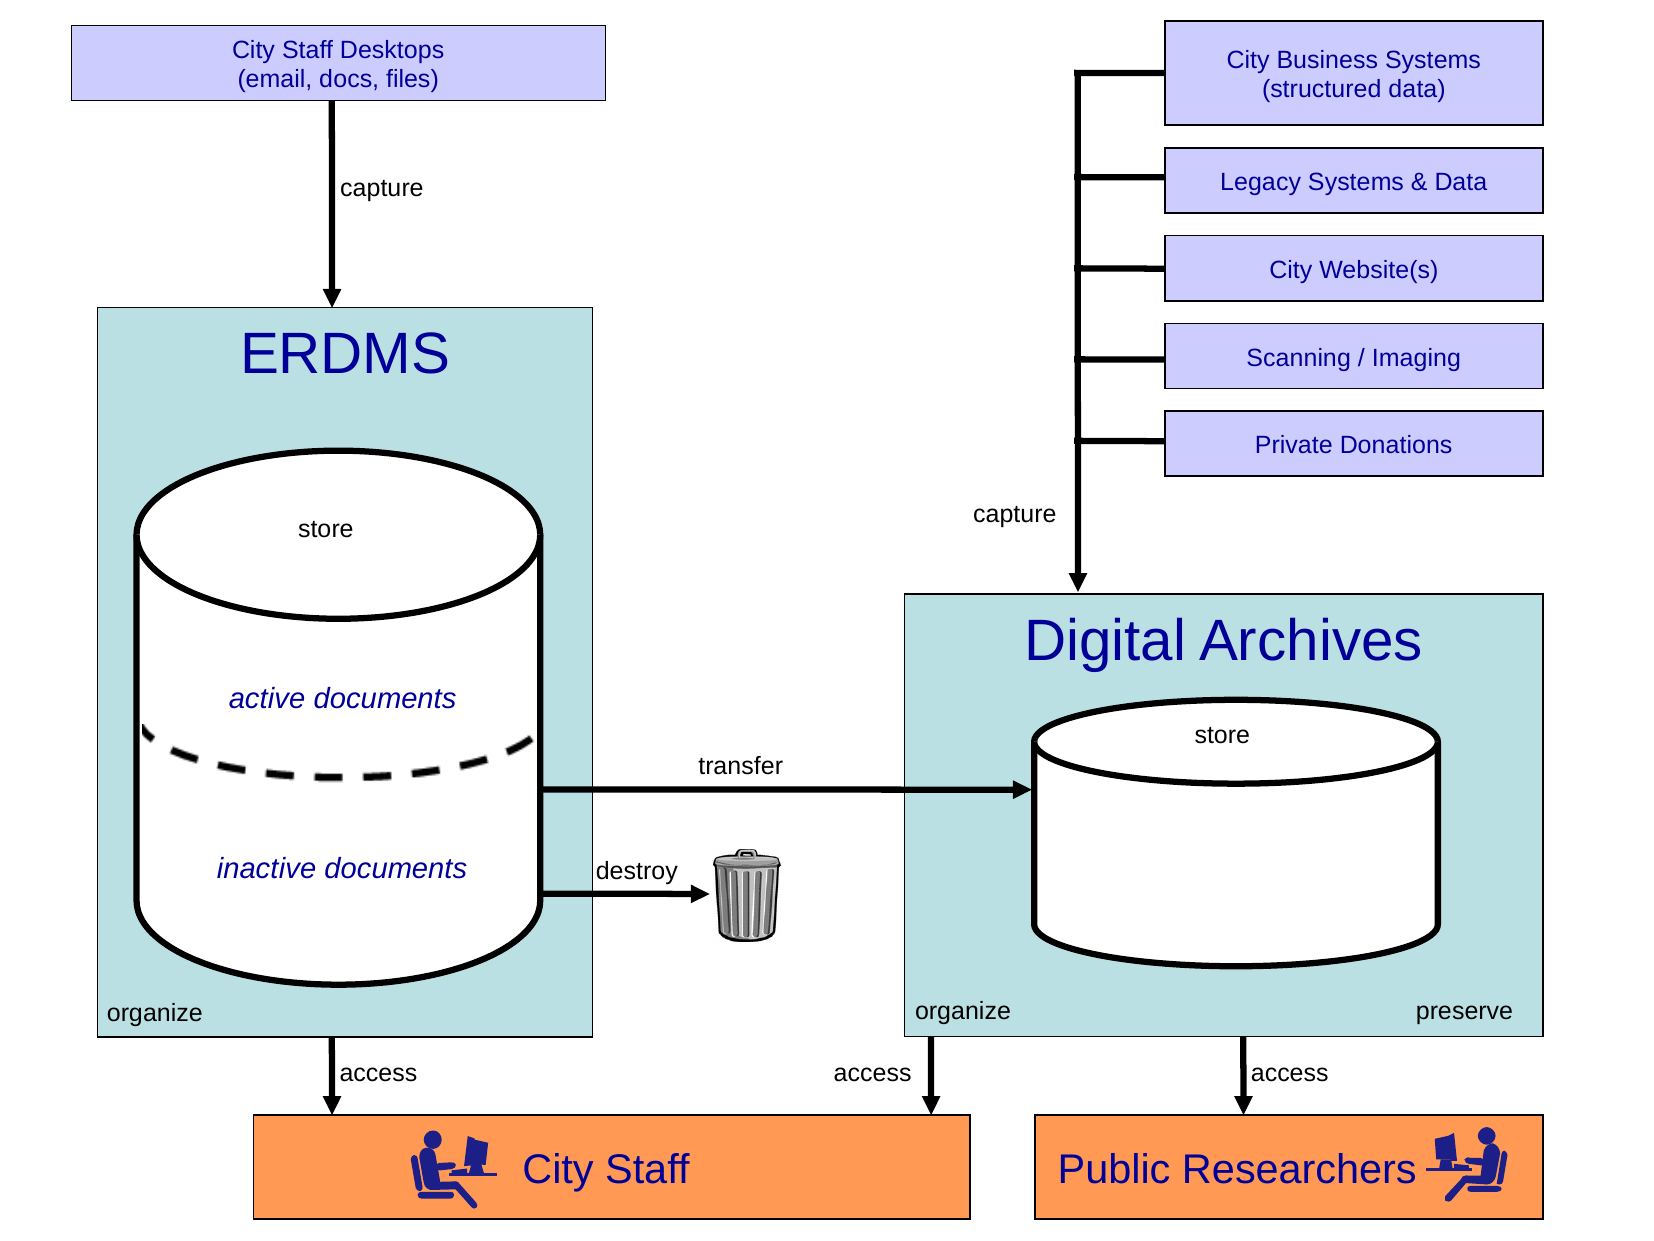

City Business Systems
(structured data)
City Staff Desktops
(email, docs, files)
Legacy Systems & Data
capture
City Website(s)
ERDMS
Scanning / Imaging
Private Donations
capture
store
Digital Archives
active documents
store
transfer
inactive documents
destroy
organize
preserve
organize
access
access
access
City Staff
Public Researchers